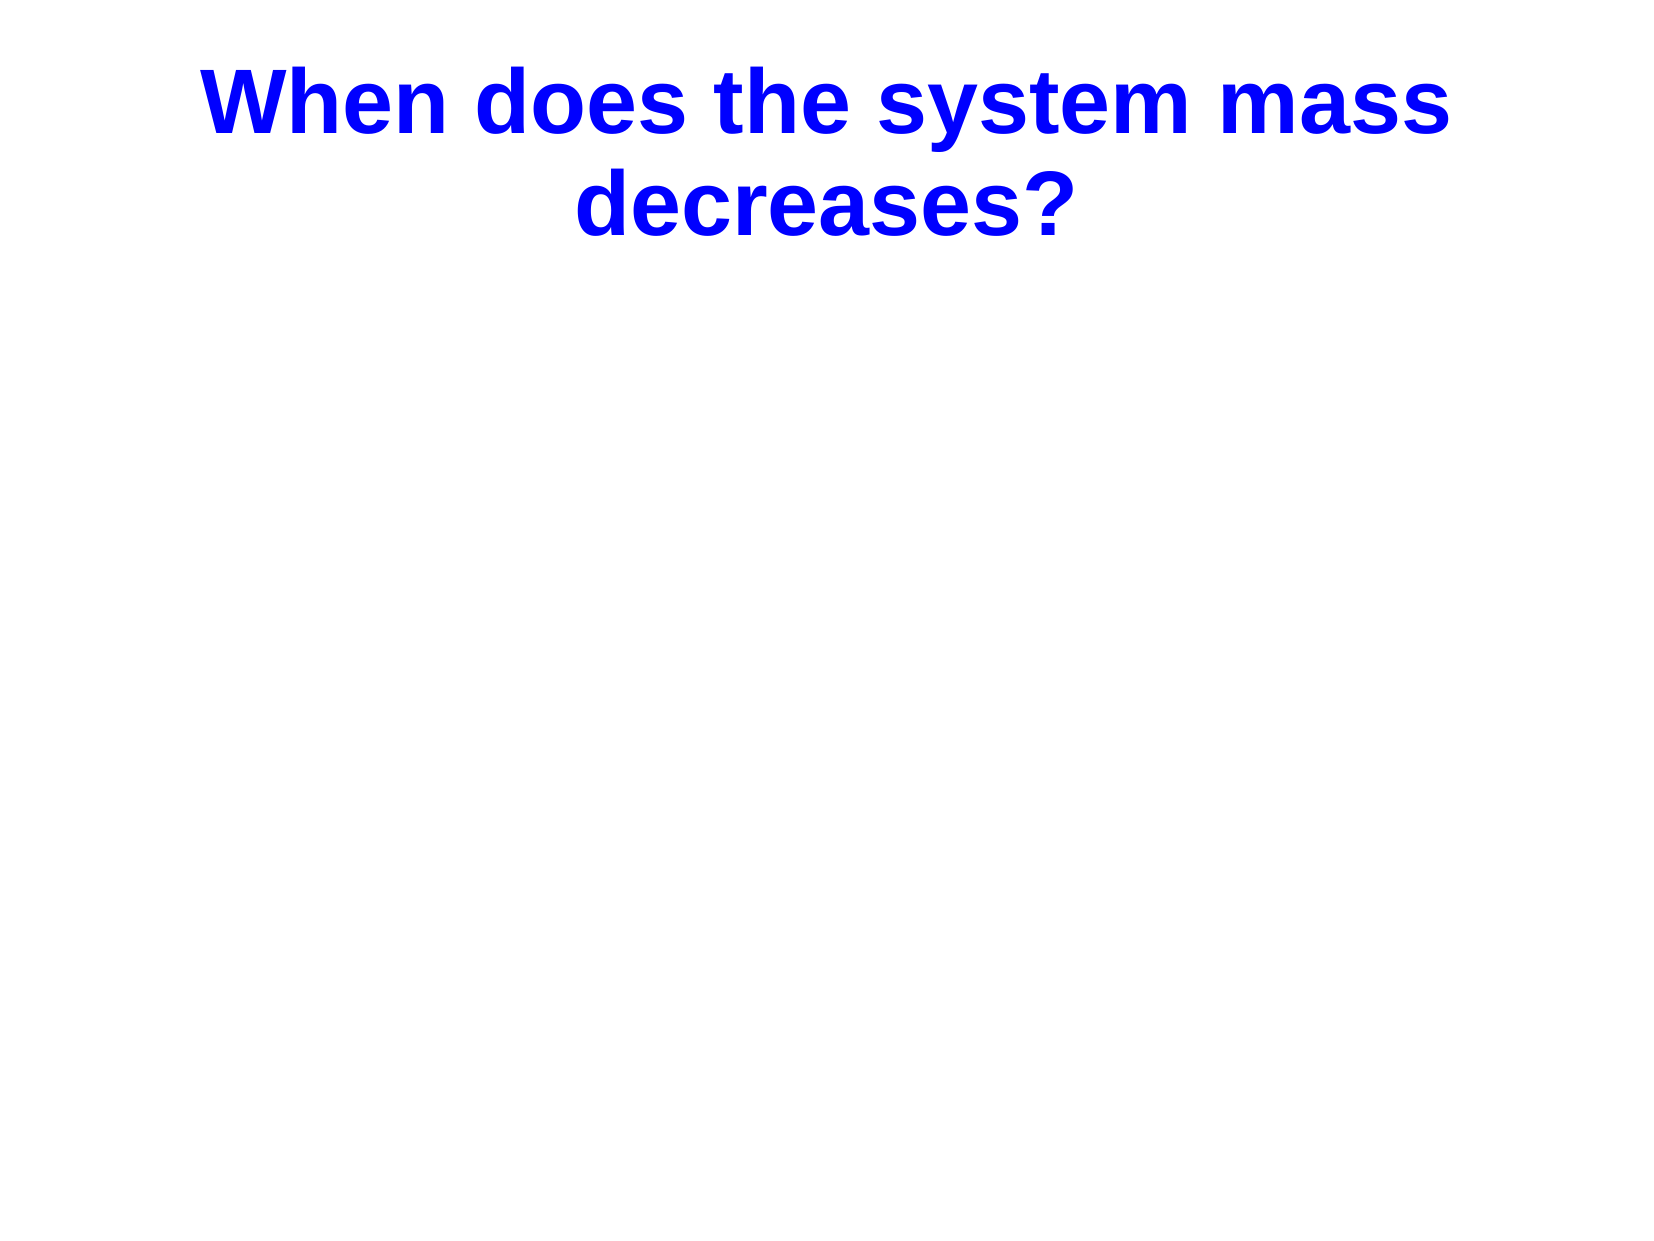

# When does the system mass decreases?